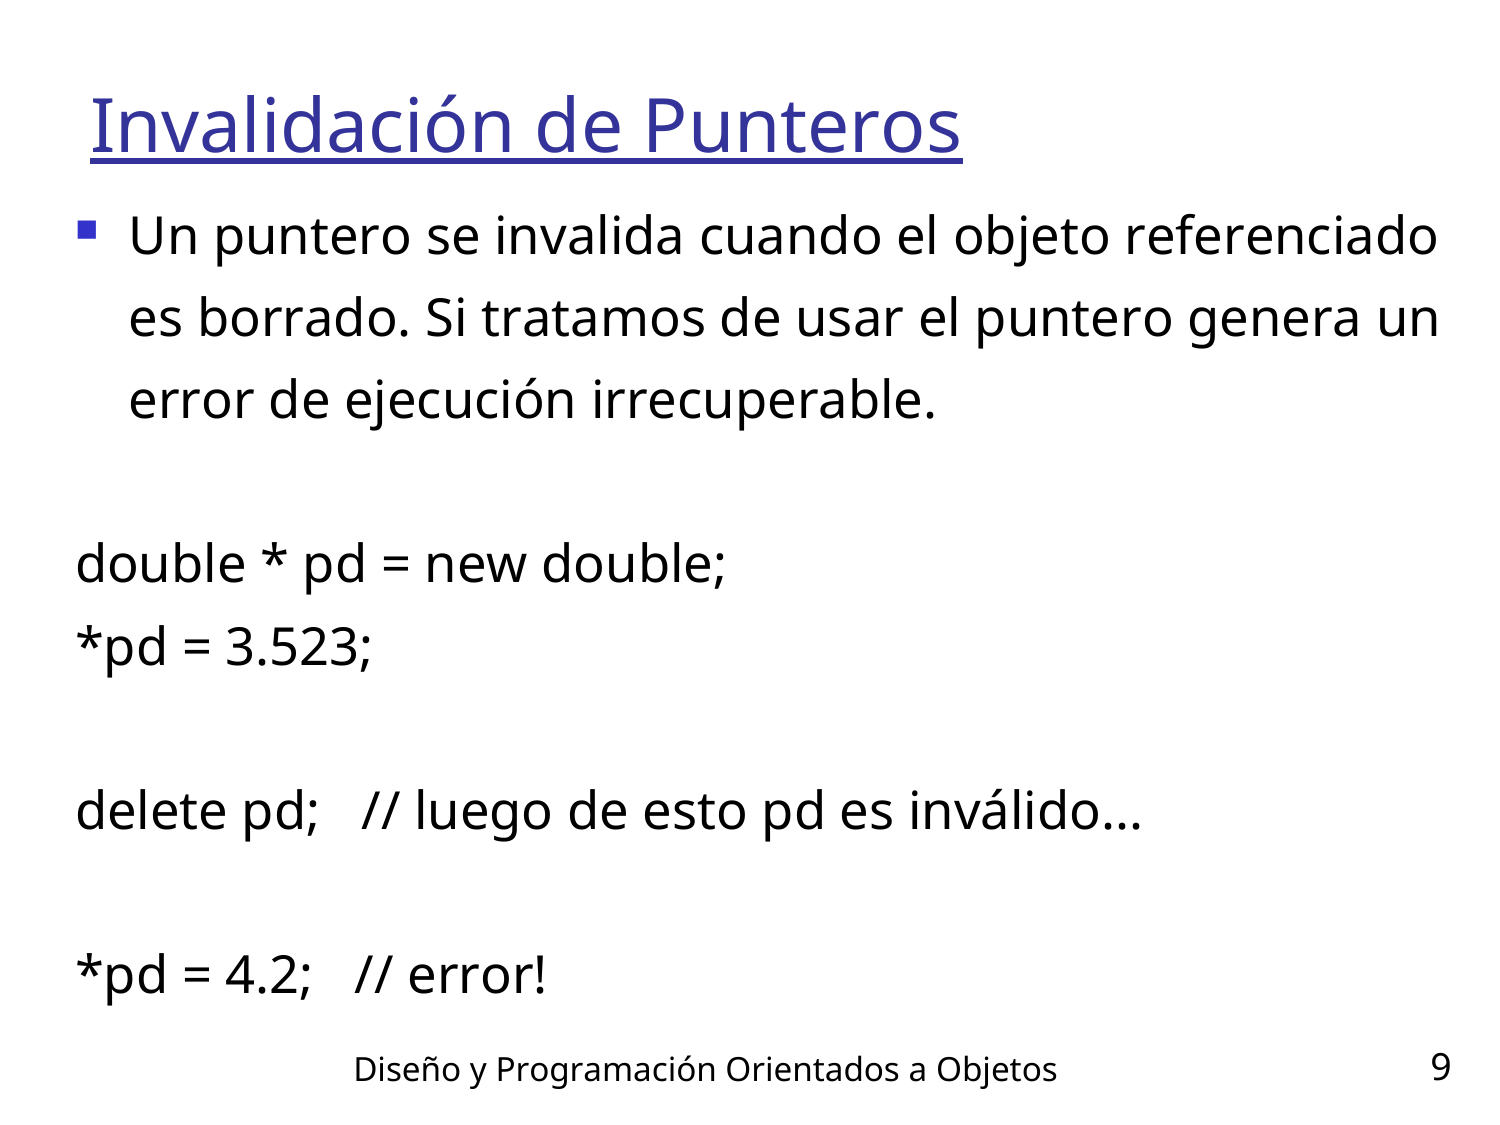

# Invalidación de Punteros
Un puntero se invalida cuando el objeto referenciado es borrado. Si tratamos de usar el puntero genera un error de ejecución irrecuperable.
double * pd = new double;
*pd = 3.523;
delete pd; // luego de esto pd es inválido...
*pd = 4.2; // error!
Diseño y Programación Orientados a Objetos
9